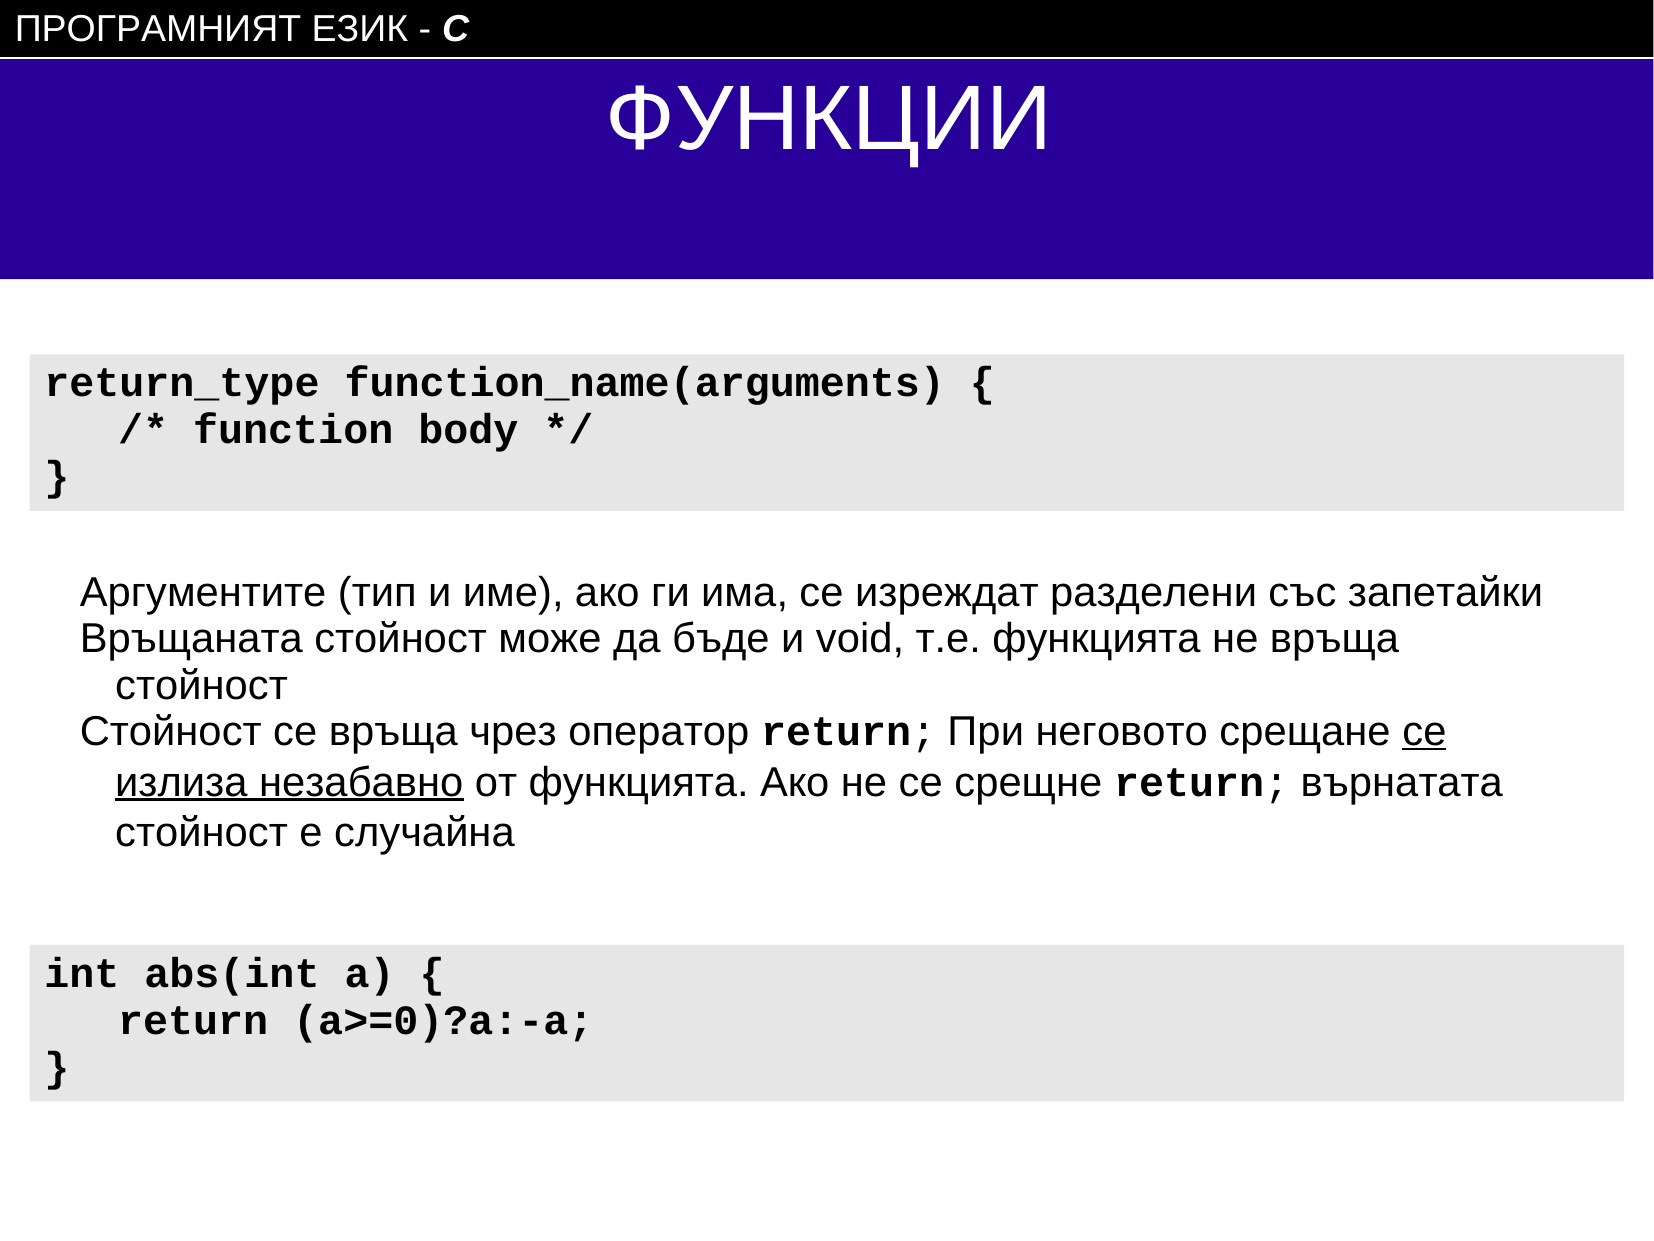

ПРОГРАМНИЯT ЕЗИК - С
			 				ФУНКЦИИ
return_type function_name(arguments) {
	/* function body */
}
Аргументите (тип и име), ако ги има, се изреждат разделени със запетайки
Връщаната стойност може да бъде и void, т.е. функцията не връща стойност
Стойност се връща чрез оператор return; При неговото срещане се излиза незабавно от функцията. Ако не се срещне return; върнатата стойност е случайна
int abs(int a) {
	return (a>=0)?a:-a;
}